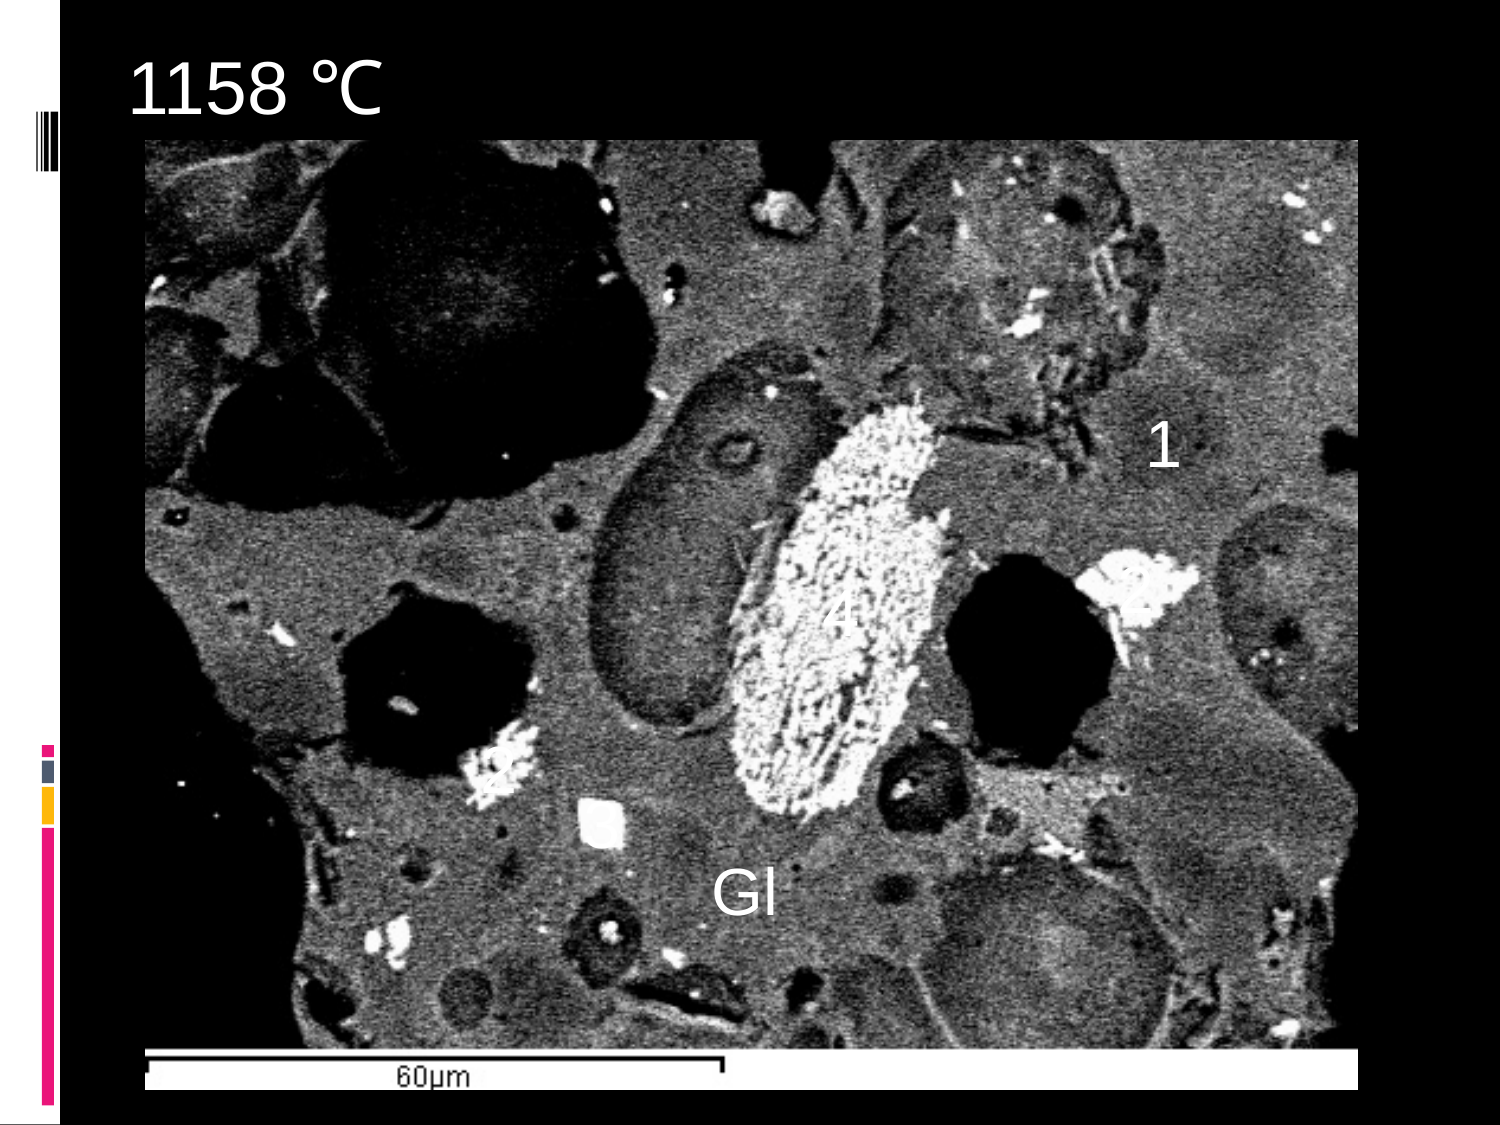

1158 ℃
1
2
4
2
3
Gl